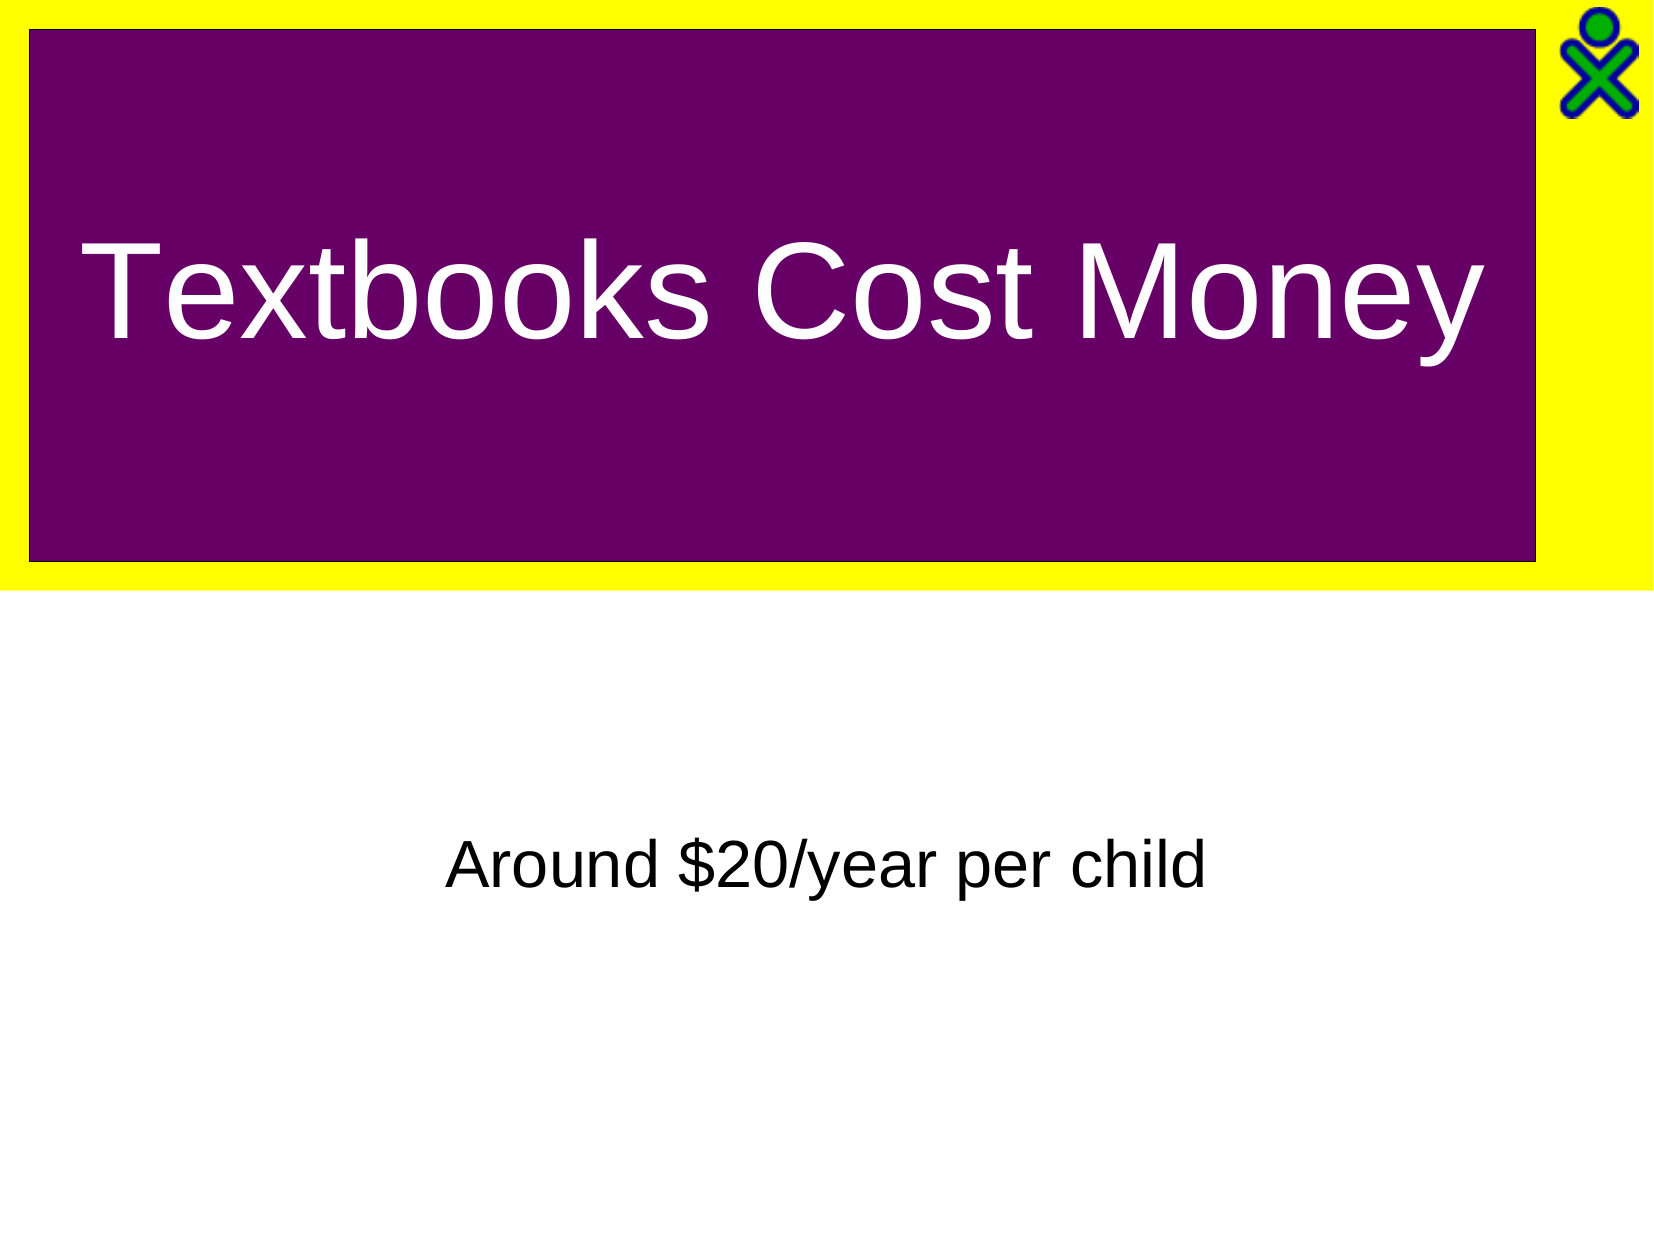

# Textbooks Cost Money
Around $20/year per child